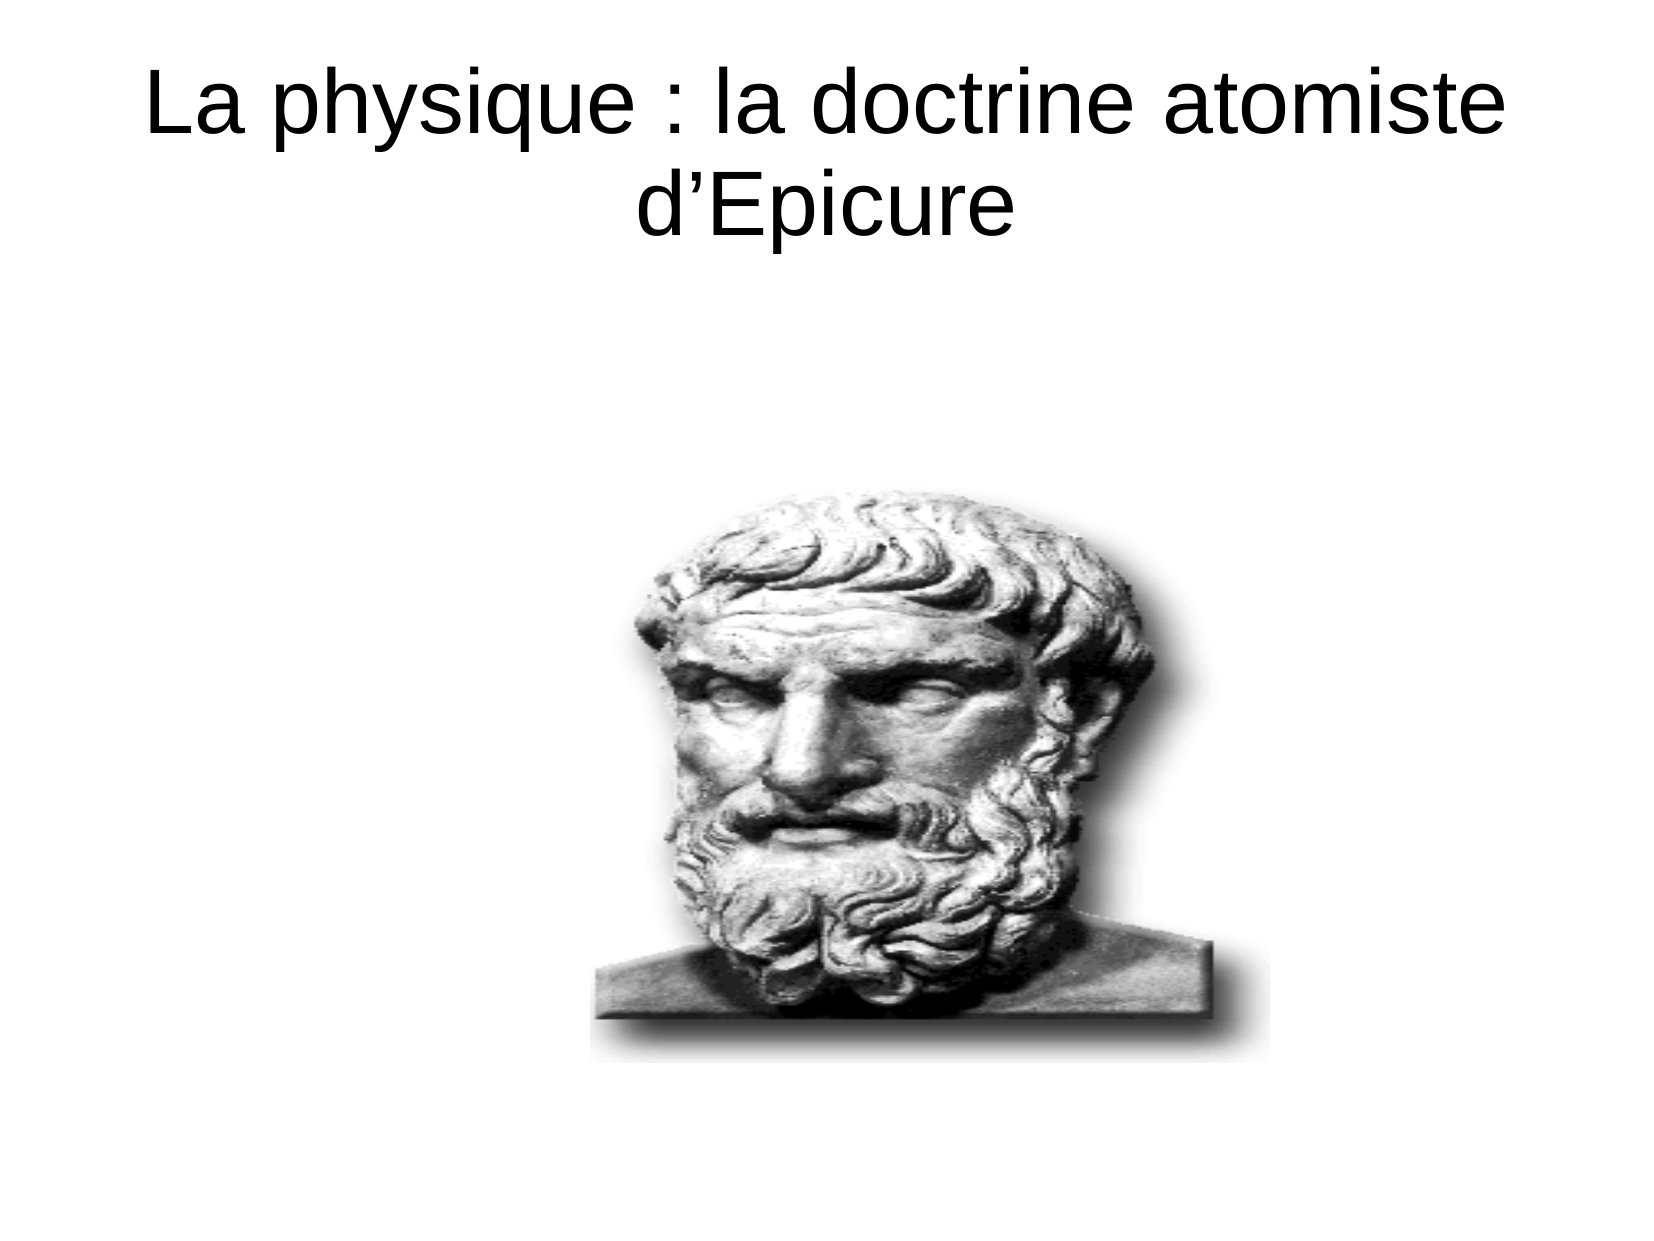

# La physique : la doctrine atomiste d’Epicure